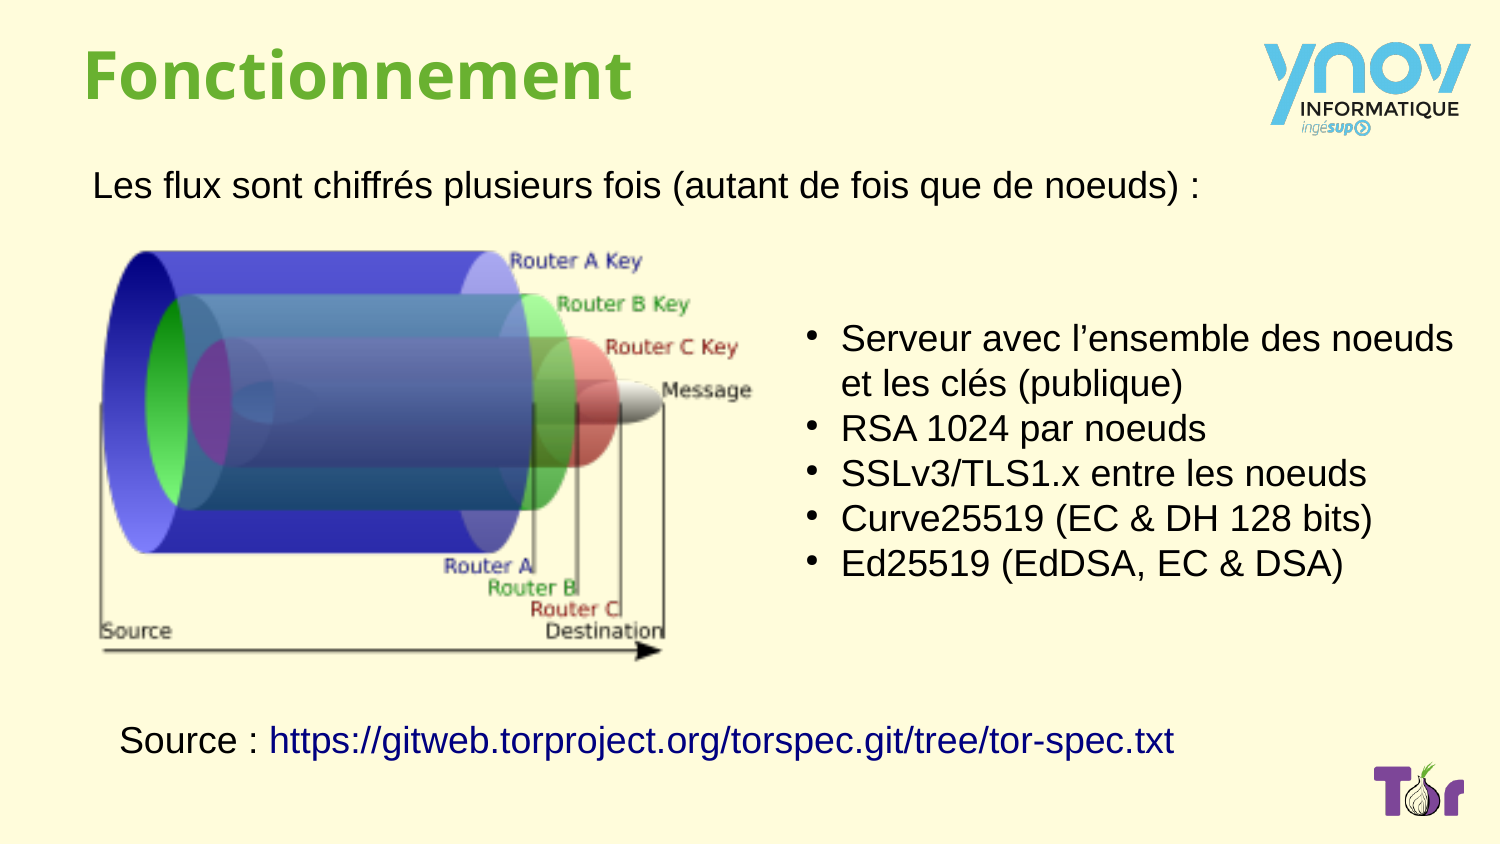

Fonctionnement
Les flux sont chiffrés plusieurs fois (autant de fois que de noeuds) :
Serveur avec l’ensemble des noeuds
et les clés (publique)
RSA 1024 par noeuds
SSLv3/TLS1.x entre les noeuds
Curve25519 (EC & DH 128 bits)
Ed25519 (EdDSA, EC & DSA)
Source : https://gitweb.torproject.org/torspec.git/tree/tor-spec.txt